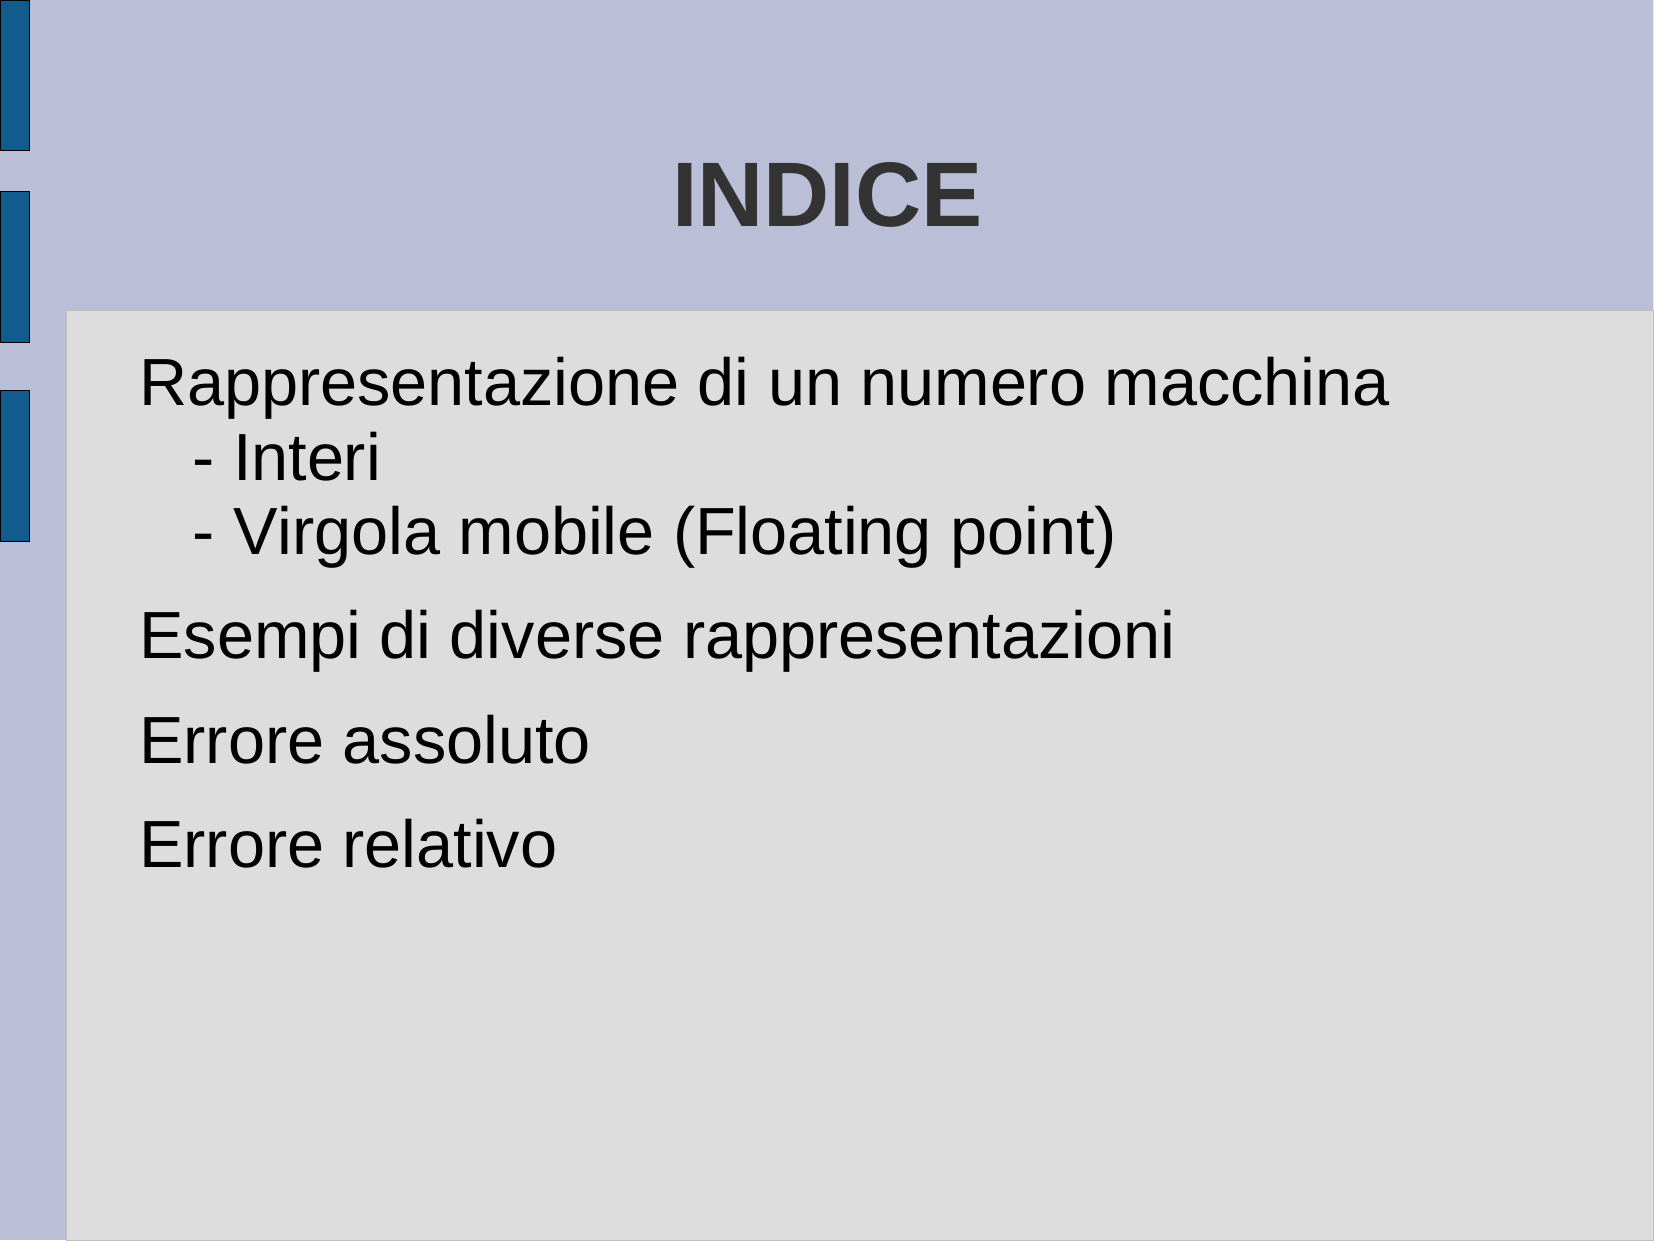

# INDICE
Rappresentazione di un numero macchina
- Interi
- Virgola mobile (Floating point)
Esempi di diverse rappresentazioni
Errore assoluto
Errore relativo